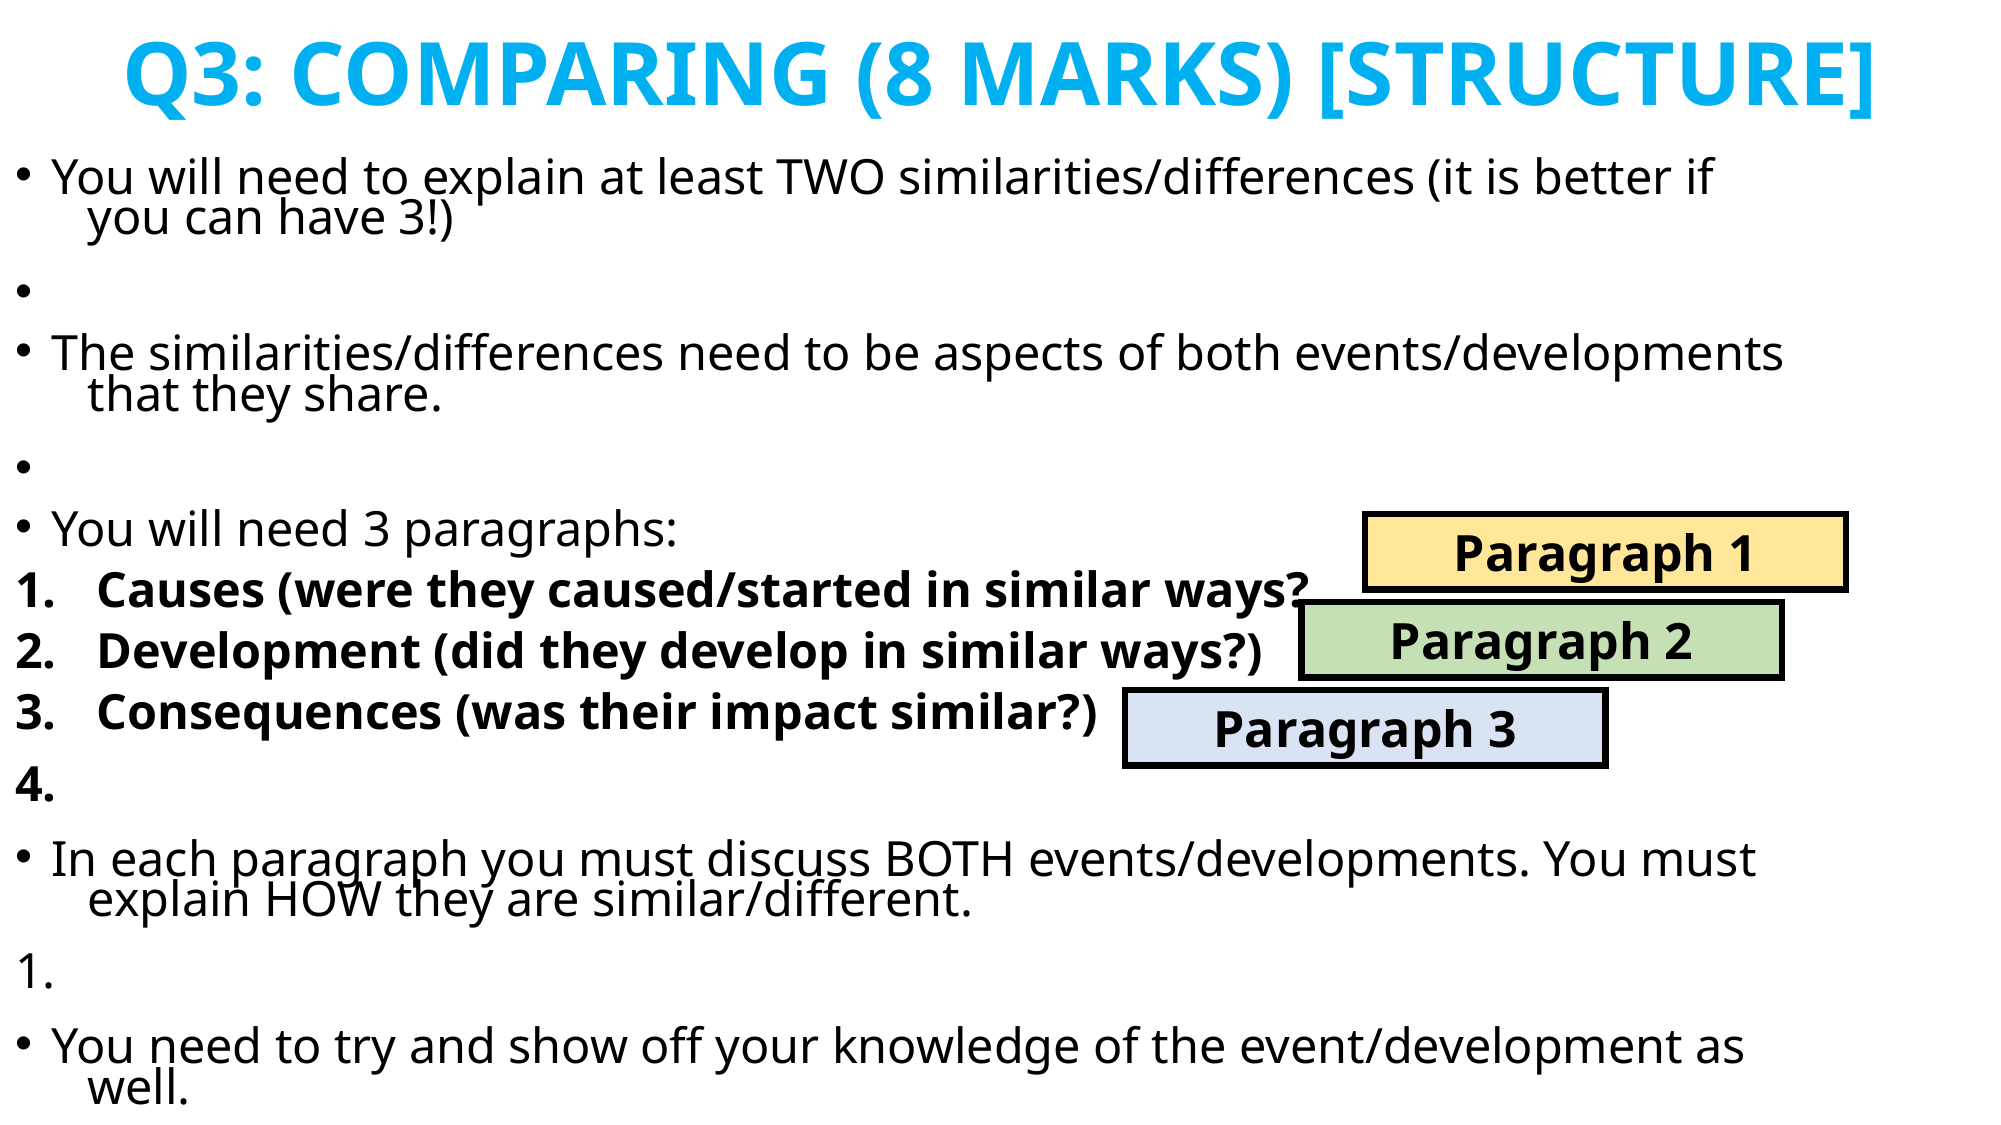

# Q3: COMPARING (8 MARKS) [STRUCTURE]
You will need to explain at least TWO similarities/differences (it is better if you can have 3!)
The similarities/differences need to be aspects of both events/developments that they share.
You will need 3 paragraphs:
Causes (were they caused/started in similar ways?
Development (did they develop in similar ways?)
Consequences (was their impact similar?)
In each paragraph you must discuss BOTH events/developments. You must explain HOW they are similar/different.
You need to try and show off your knowledge of the event/development as well.
Paragraph 1
Paragraph 2
Paragraph 3